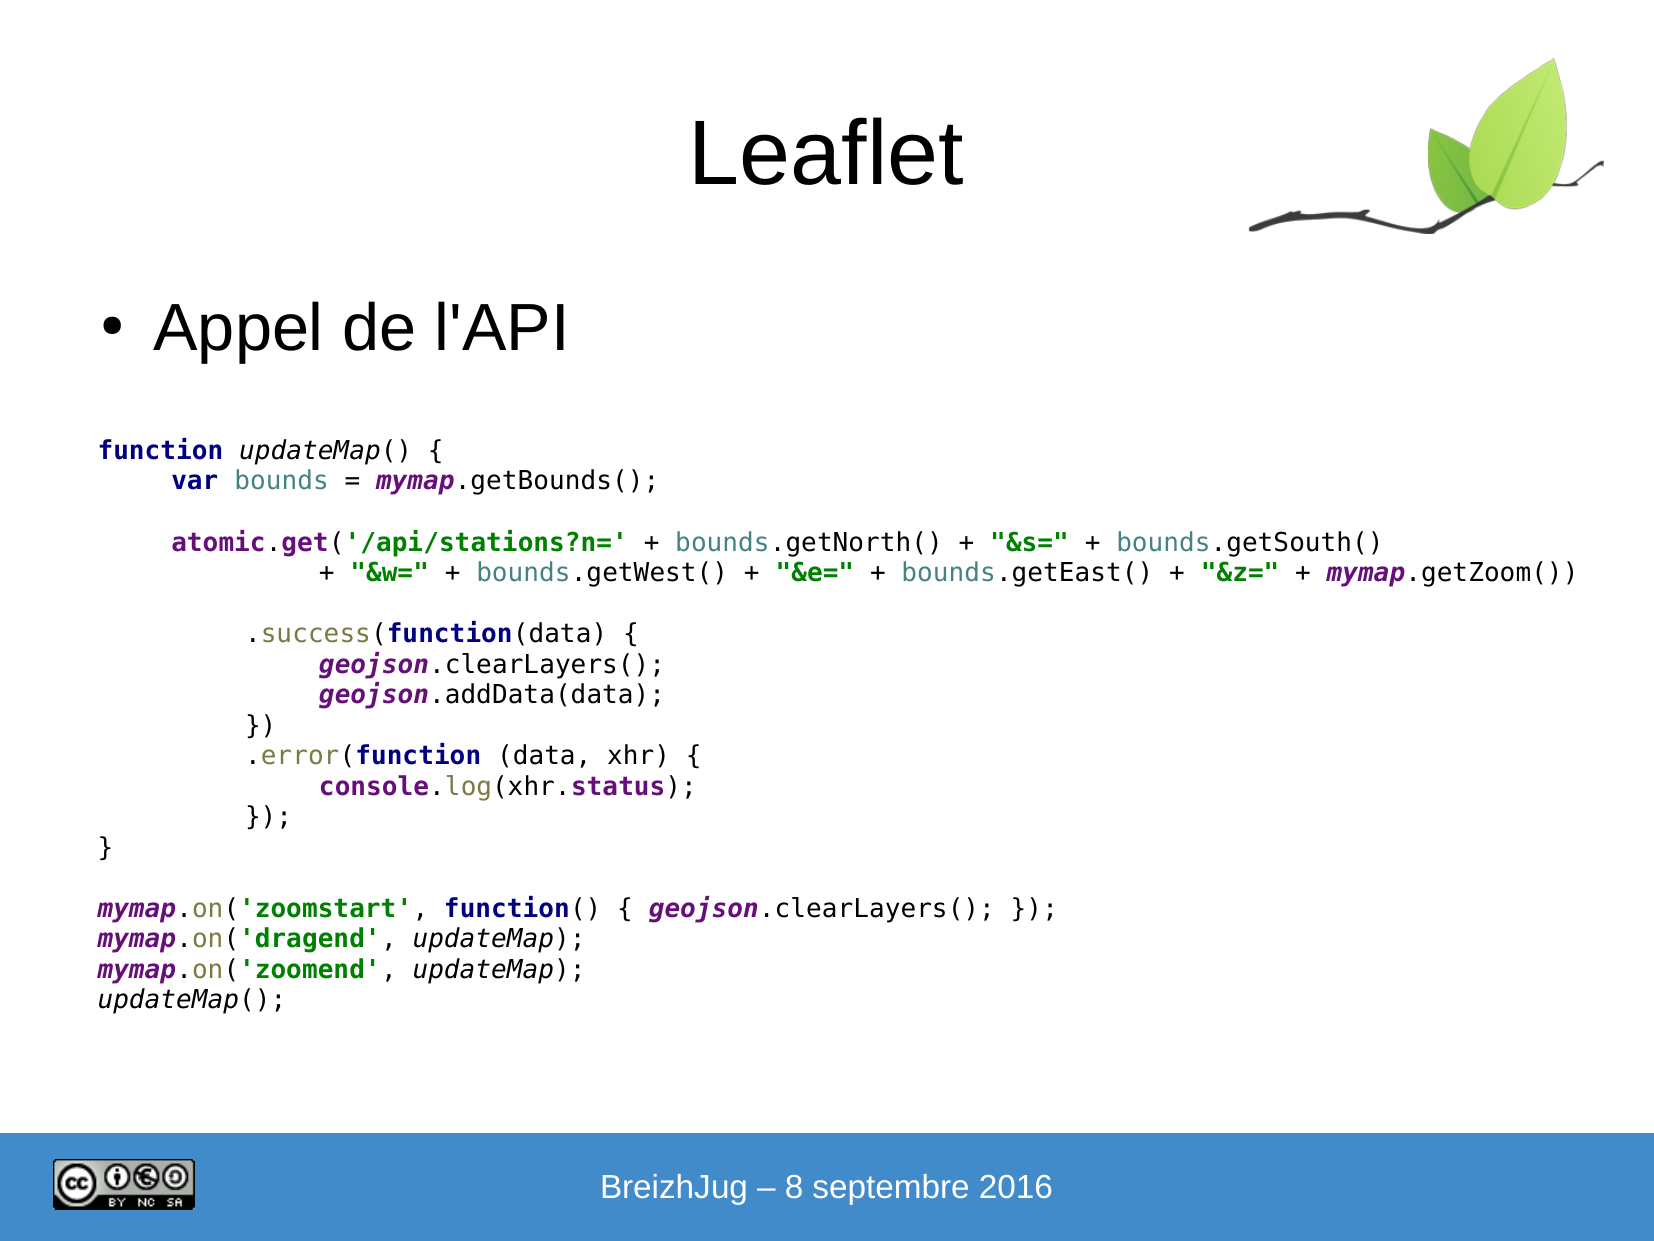

# Leaflet
Appel de l'API
function updateMap() {
	var bounds = mymap.getBounds();
	atomic.get('/api/stations?n=' + bounds.getNorth() + "&s=" + bounds.getSouth()
			+ "&w=" + bounds.getWest() + "&e=" + bounds.getEast() + "&z=" + mymap.getZoom())
		.success(function(data) {
			geojson.clearLayers();
			geojson.addData(data);
		})
		.error(function (data, xhr) {
			console.log(xhr.status);
		});
}
mymap.on('zoomstart', function() { geojson.clearLayers(); });
mymap.on('dragend', updateMap);
mymap.on('zoomend', updateMap);
updateMap();